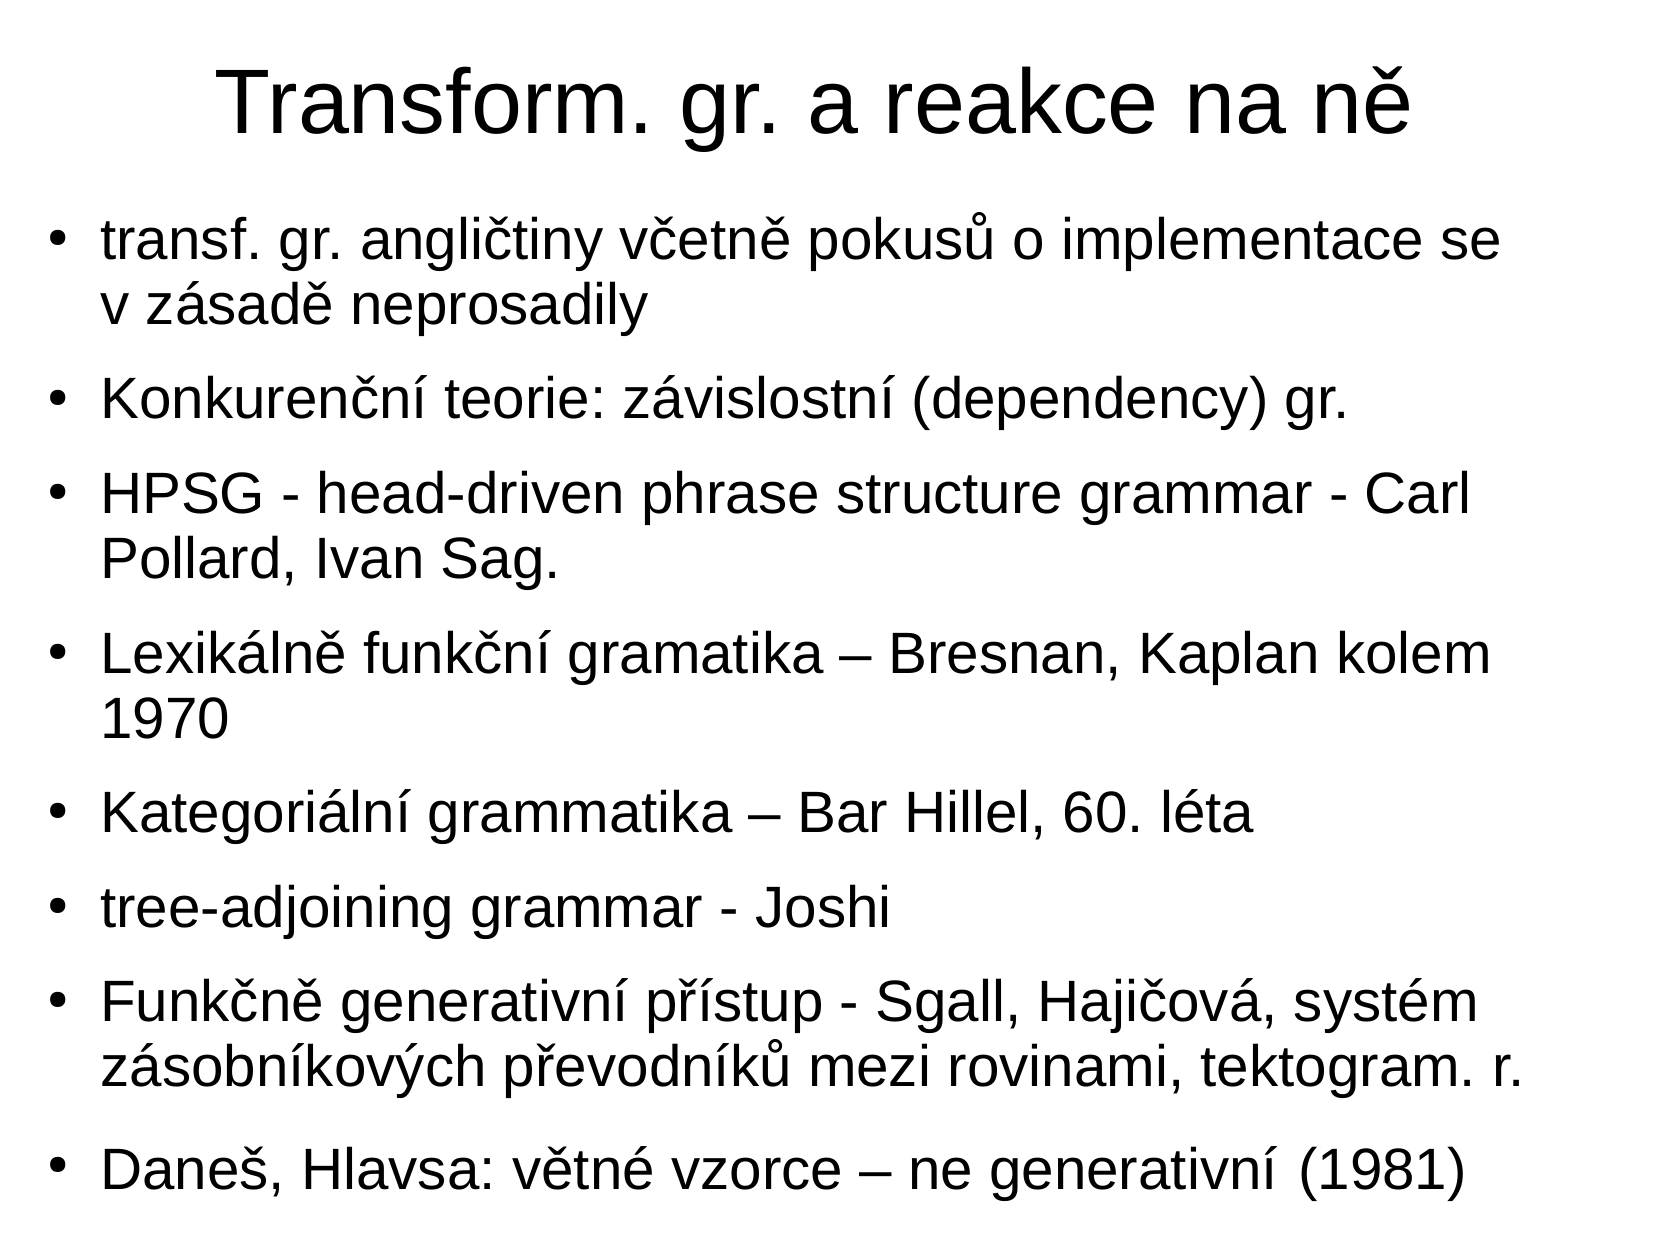

# Transform. gr. a reakce na ně
transf. gr. angličtiny včetně pokusů o implementace se v zásadě neprosadily
Konkurenční teorie: závislostní (dependency) gr.
HPSG - head-driven phrase structure grammar - Carl Pollard, Ivan Sag.
Lexikálně funkční gramatika – Bresnan, Kaplan kolem 1970
Kategoriální grammatika – Bar Hillel, 60. léta
tree-adjoining grammar - Joshi
Funkčně generativní přístup - Sgall, Hajičová, systém zásobníkových převodníků mezi rovinami, tektogram. r.
Daneš, Hlavsa: větné vzorce – ne generativní (1981)